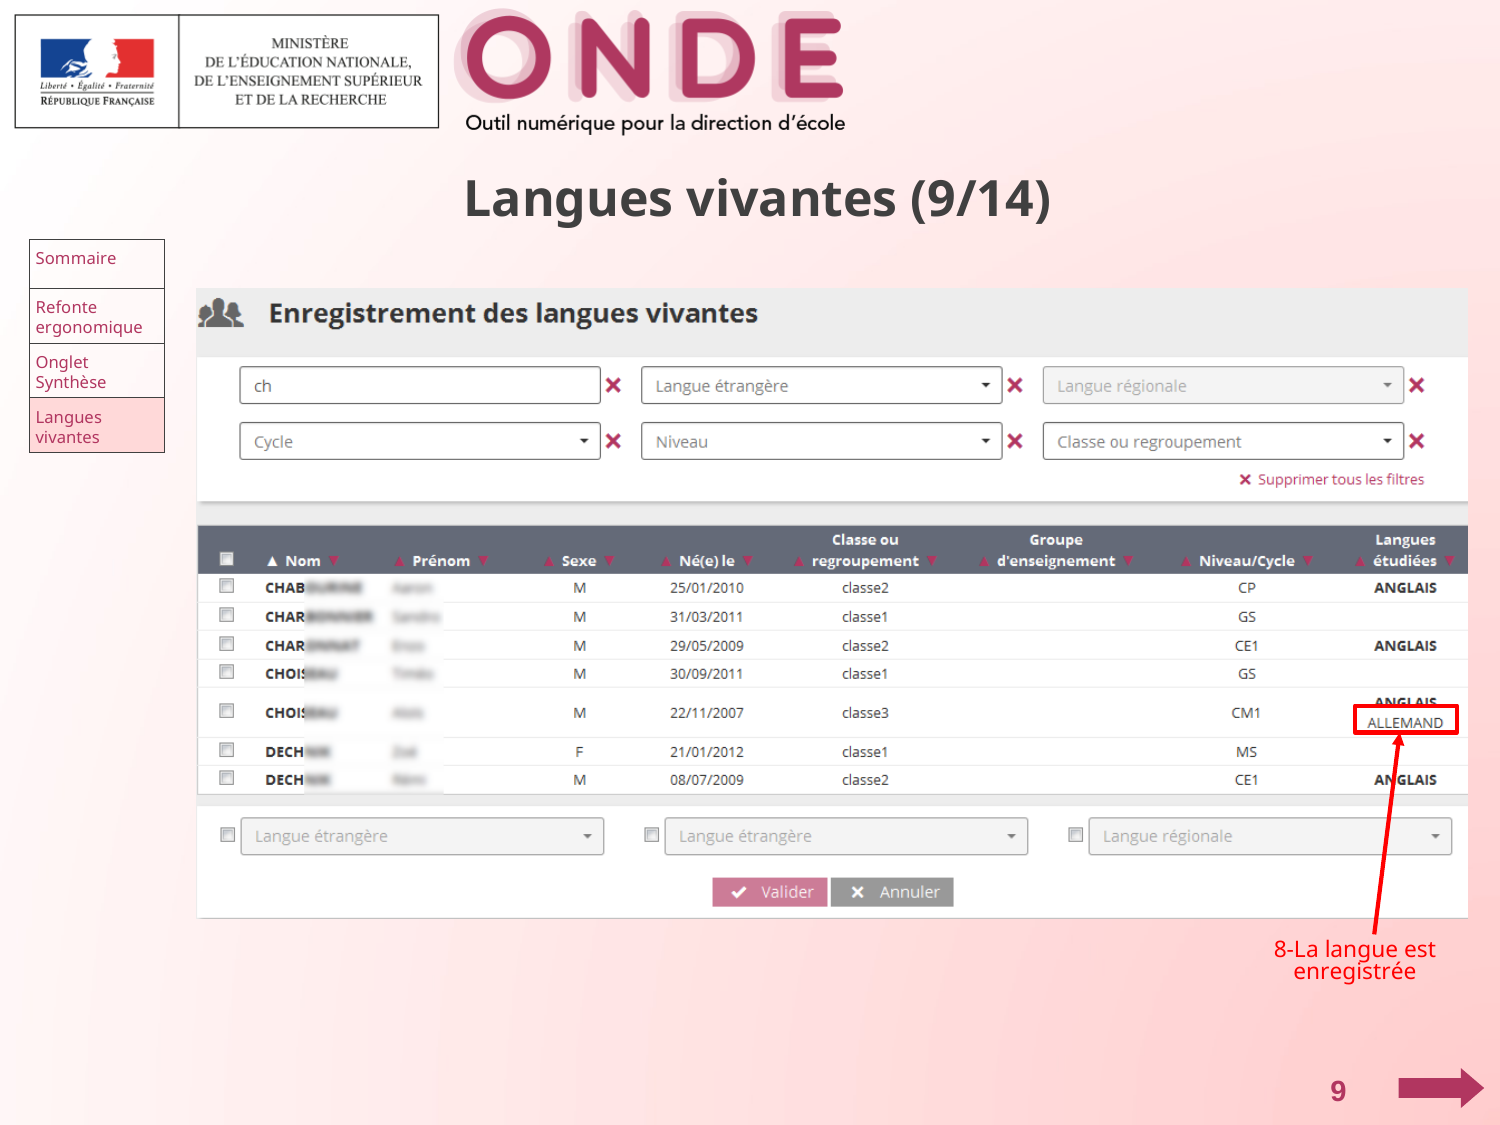

Langues vivantes (9/14)
| Sommaire |
| --- |
| Refonte ergonomique |
| Onglet Synthèse |
| Langues vivantes |
8-La langue est enregistrée